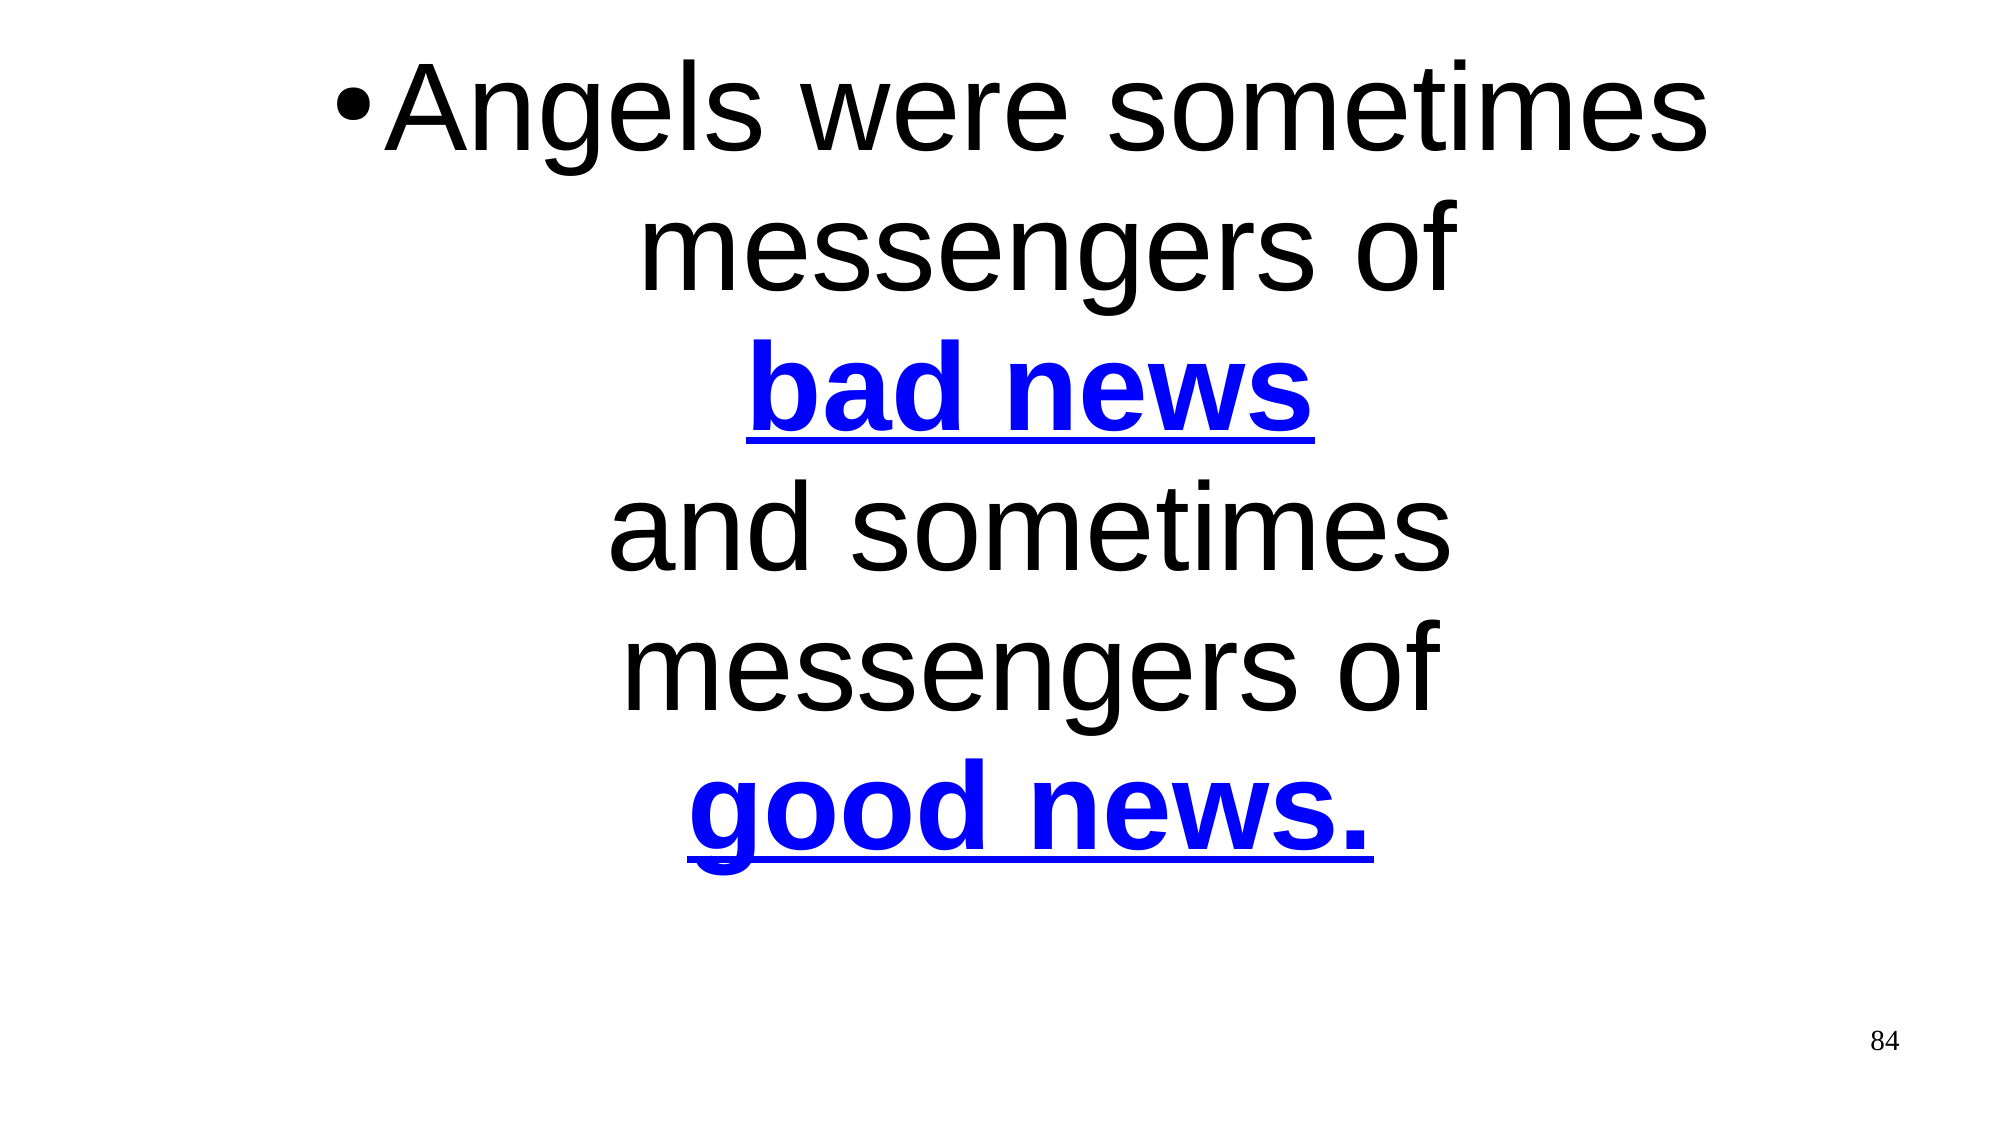

# Angels were sometimes messengers of bad news and sometimes messengers of good news.
84